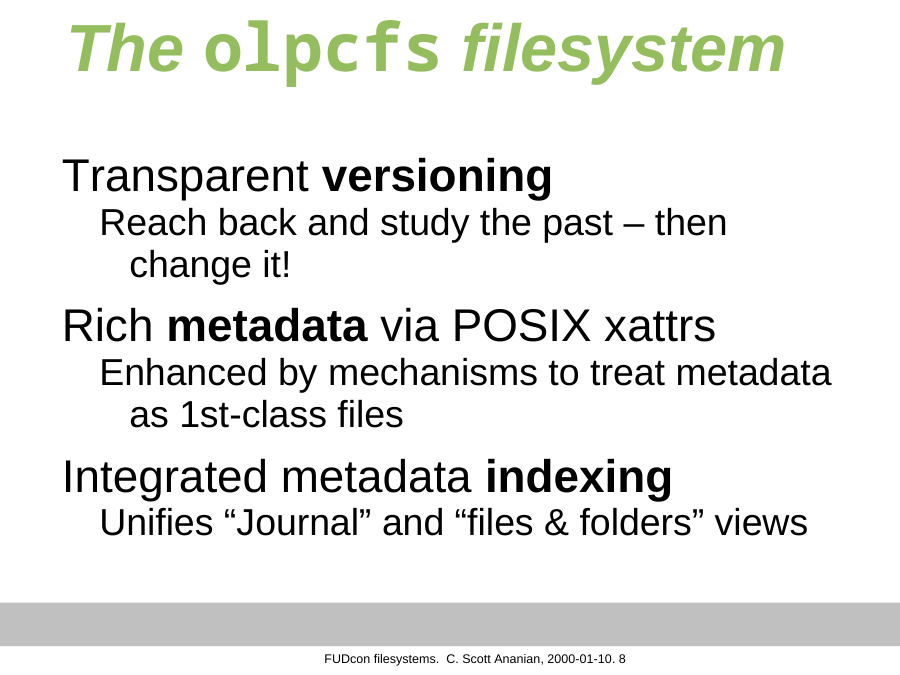

# The olpcfs filesystem
Transparent versioning
Reach back and study the past – then change it!
Rich metadata via POSIX xattrs
Enhanced by mechanisms to treat metadata as 1st-class files
Integrated metadata indexing
Unifies “Journal” and “files & folders” views